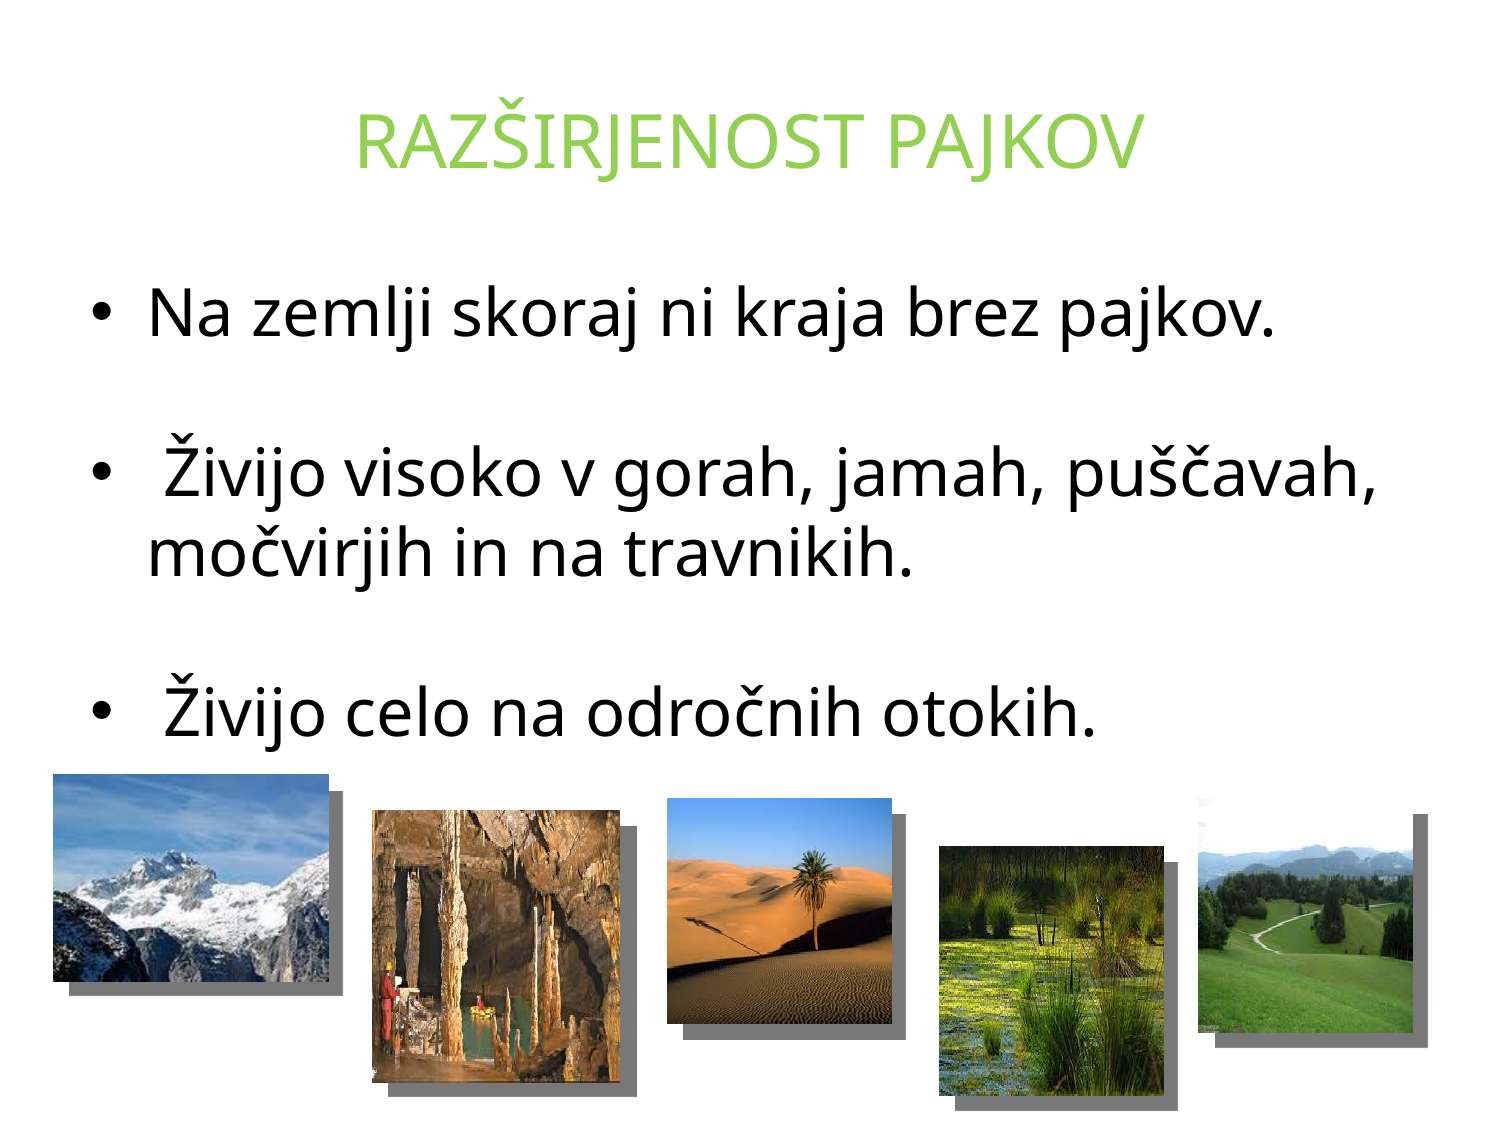

# RAZŠIRJENOST PAJKOV
Na zemlji skoraj ni kraja brez pajkov.
 Živijo visoko v gorah, jamah, puščavah, močvirjih in na travnikih.
 Živijo celo na odročnih otokih.